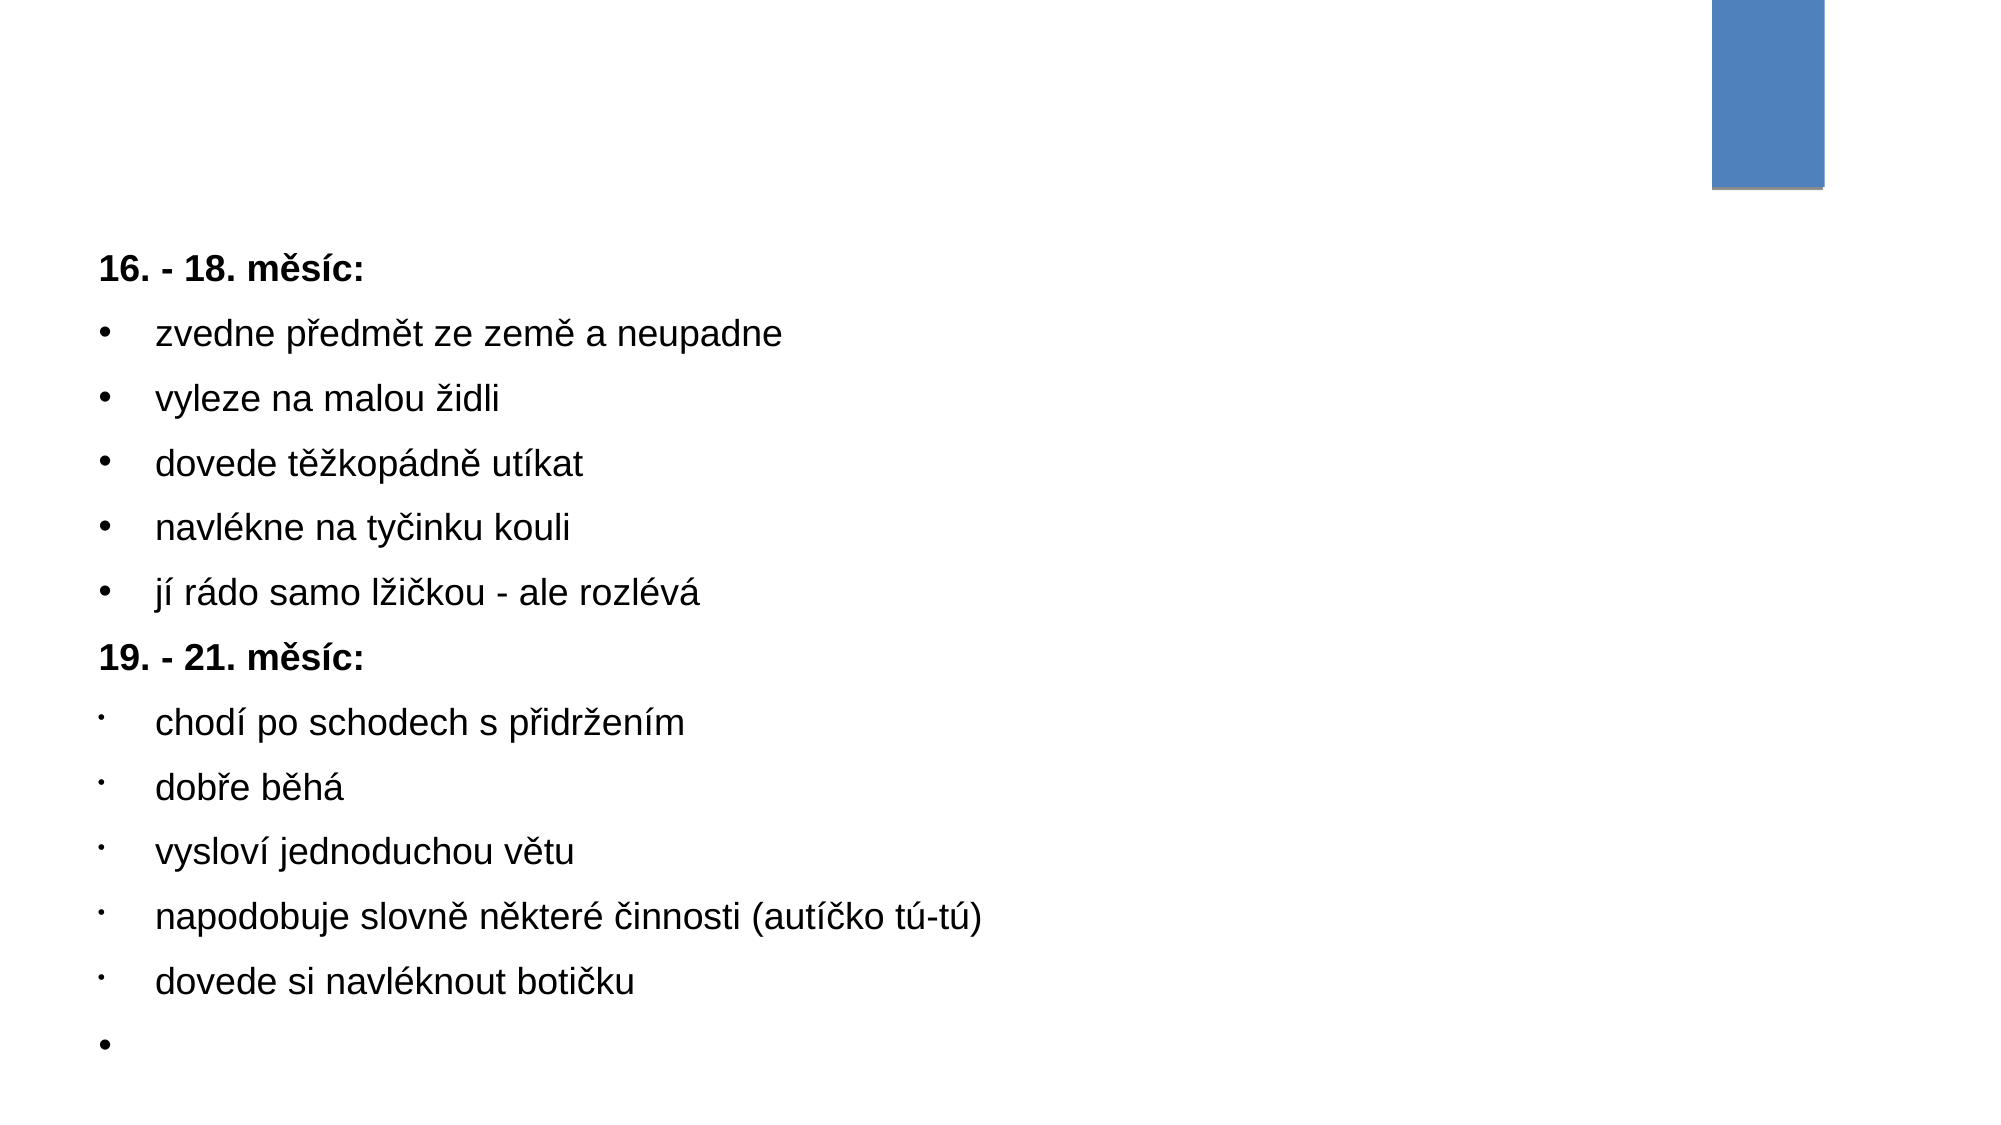

16. - 18. měsíc:
zvedne předmět ze země a neupadne
vyleze na malou židli
dovede těžkopádně utíkat
navlékne na tyčinku kouli
jí rádo samo lžičkou - ale rozlévá
19. - 21. měsíc:
chodí po schodech s přidržením
dobře běhá
vysloví jednoduchou větu
napodobuje slovně některé činnosti (autíčko tú-tú)
dovede si navléknout botičku